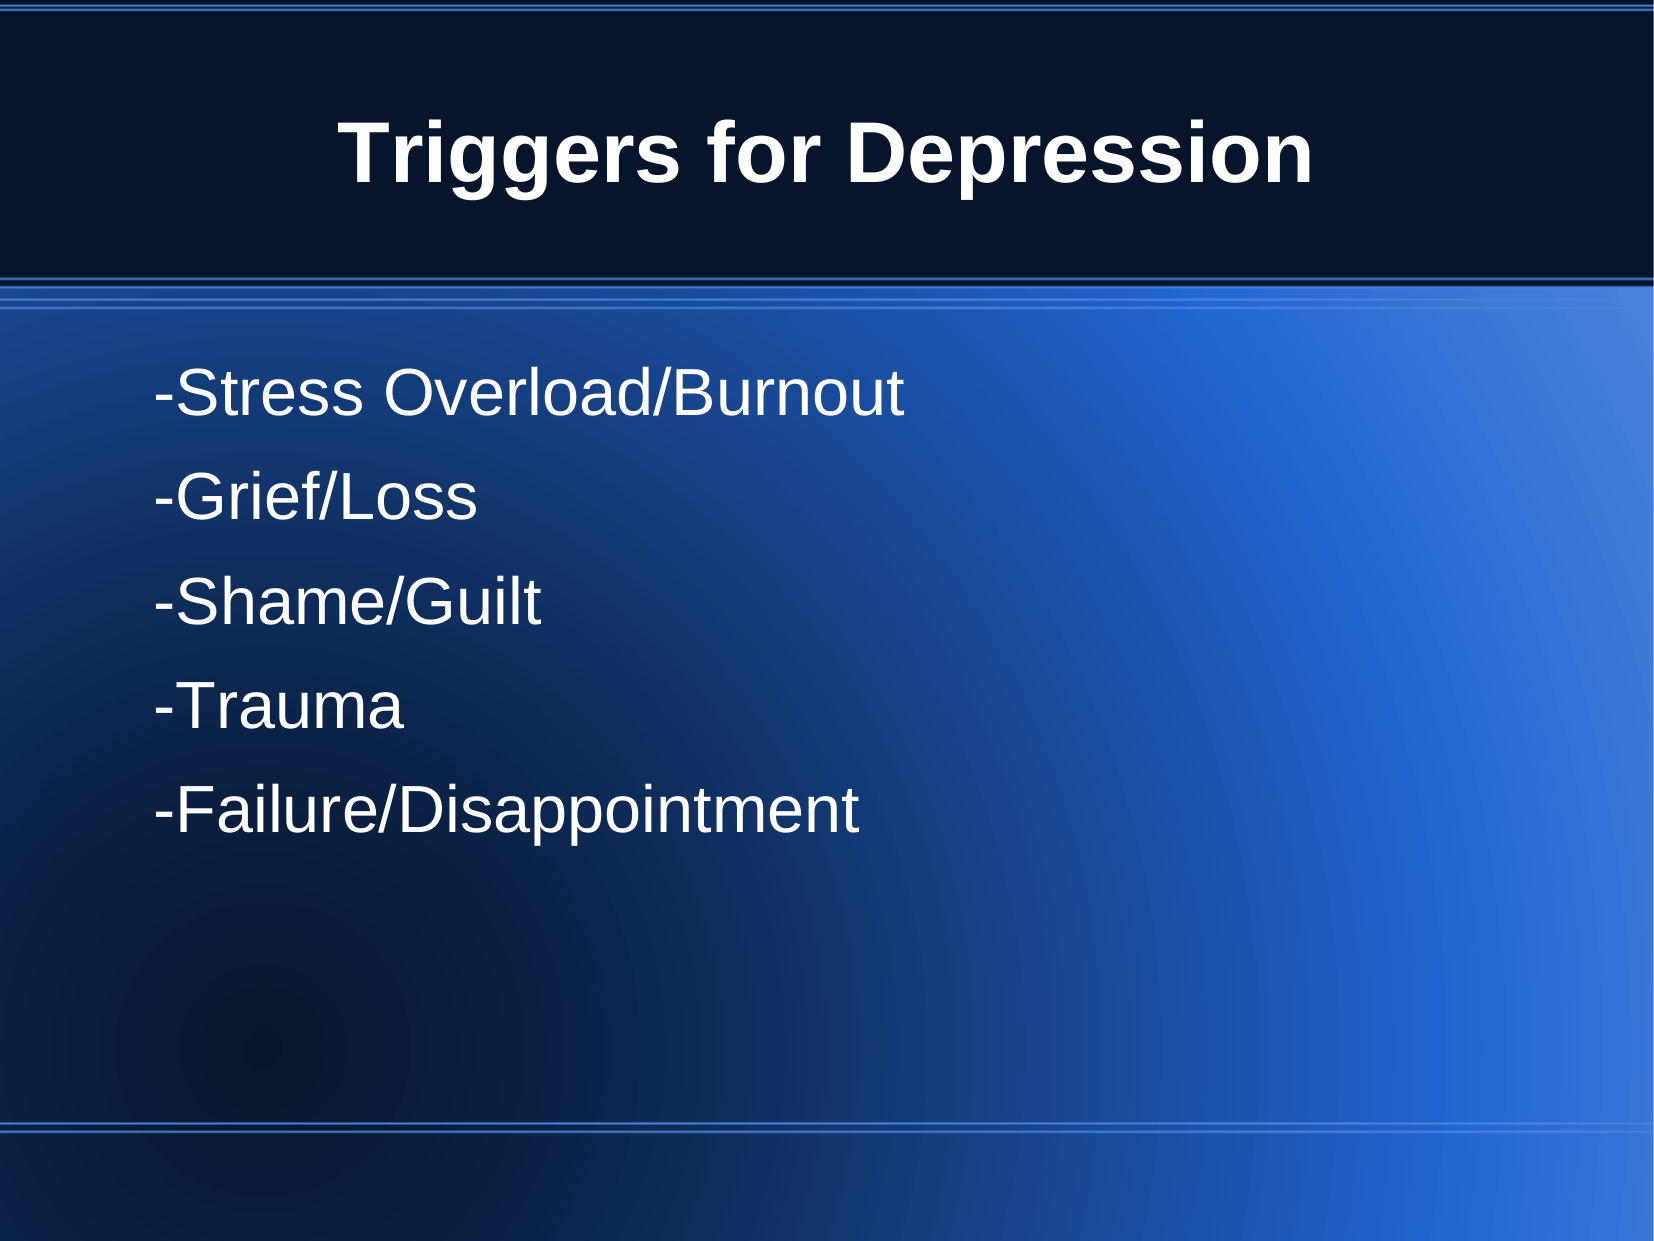

# Triggers for Depression
-Stress Overload/Burnout
-Grief/Loss
-Shame/Guilt
-Trauma
-Failure/Disappointment